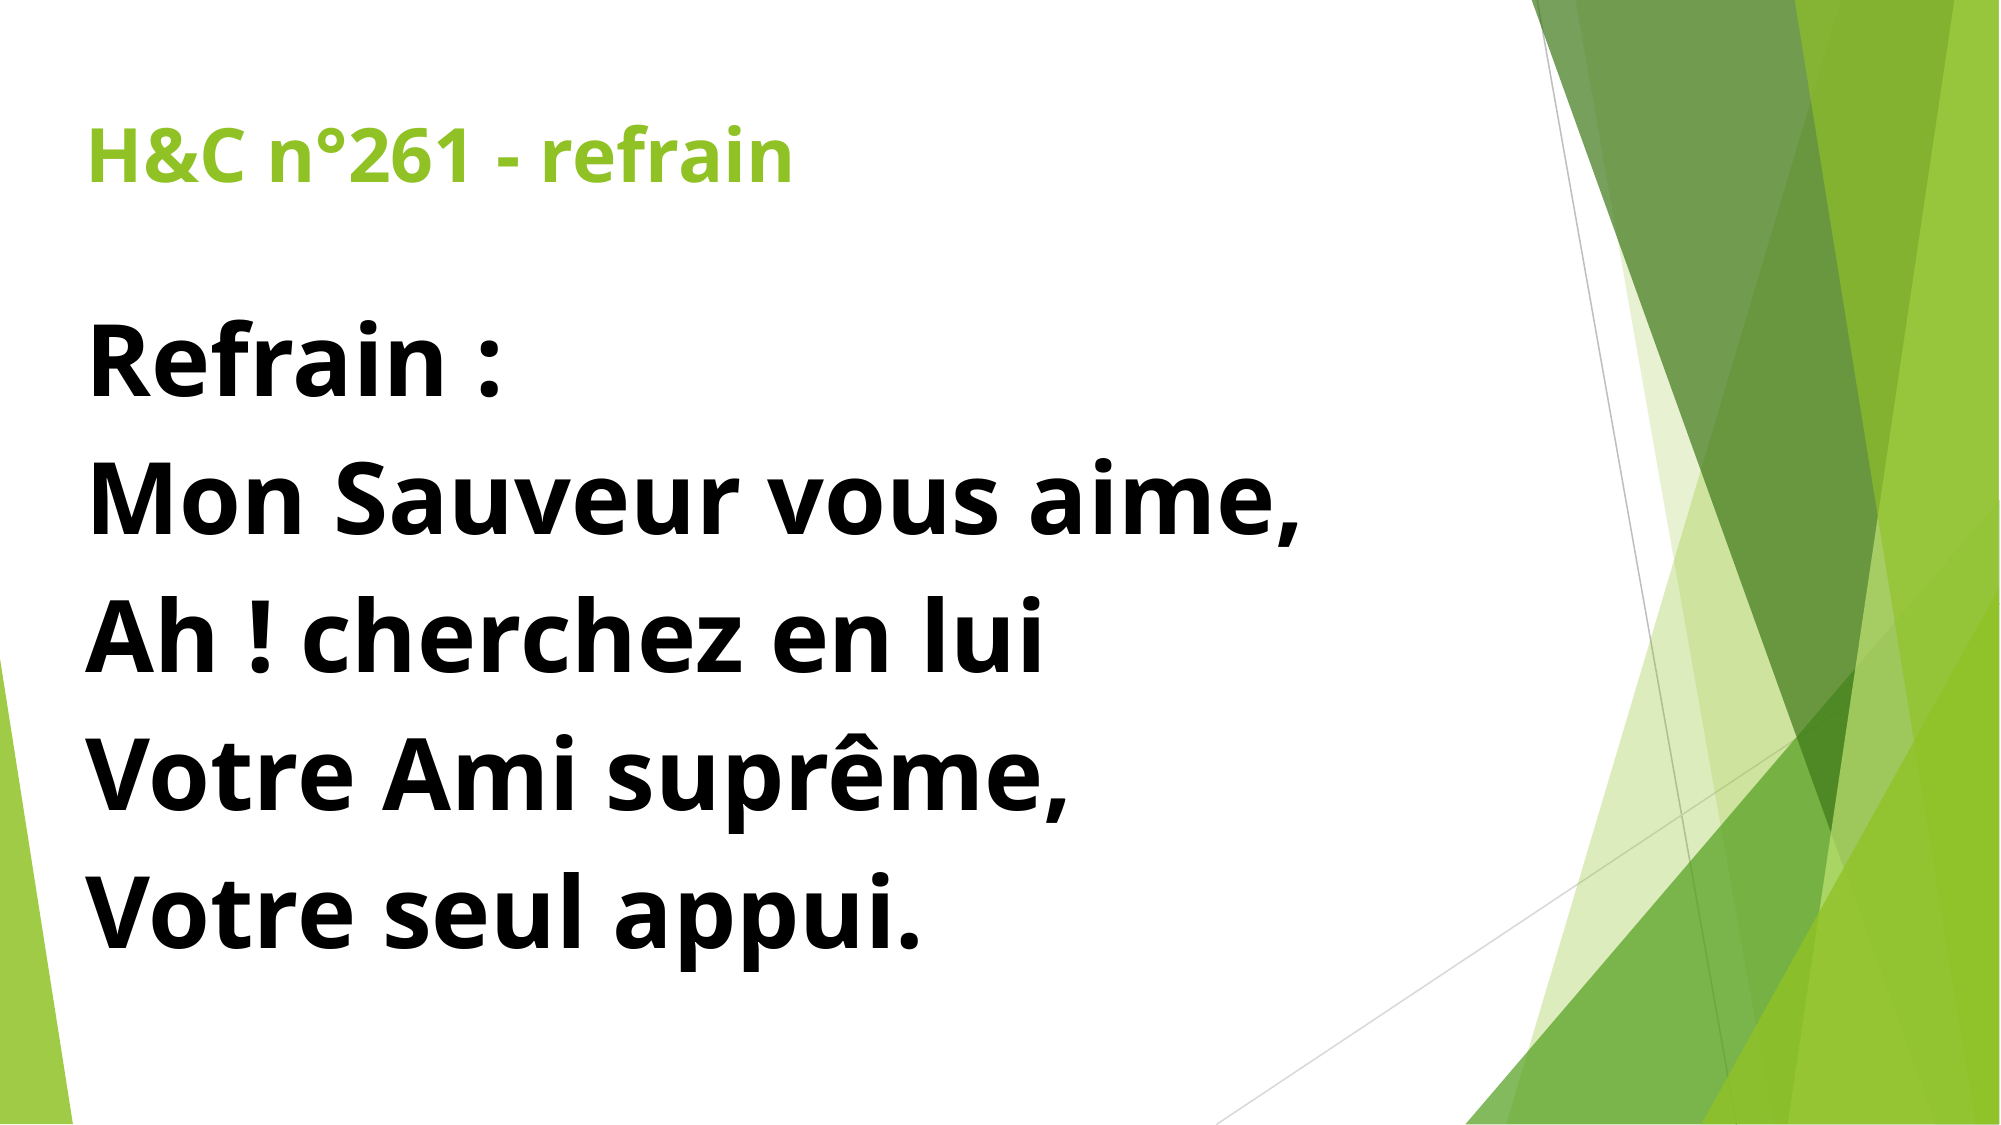

H&C n°261 - refrain
Refrain :
Mon Sauveur vous aime,
Ah ! cherchez en lui
Votre Ami suprême,
Votre seul appui.